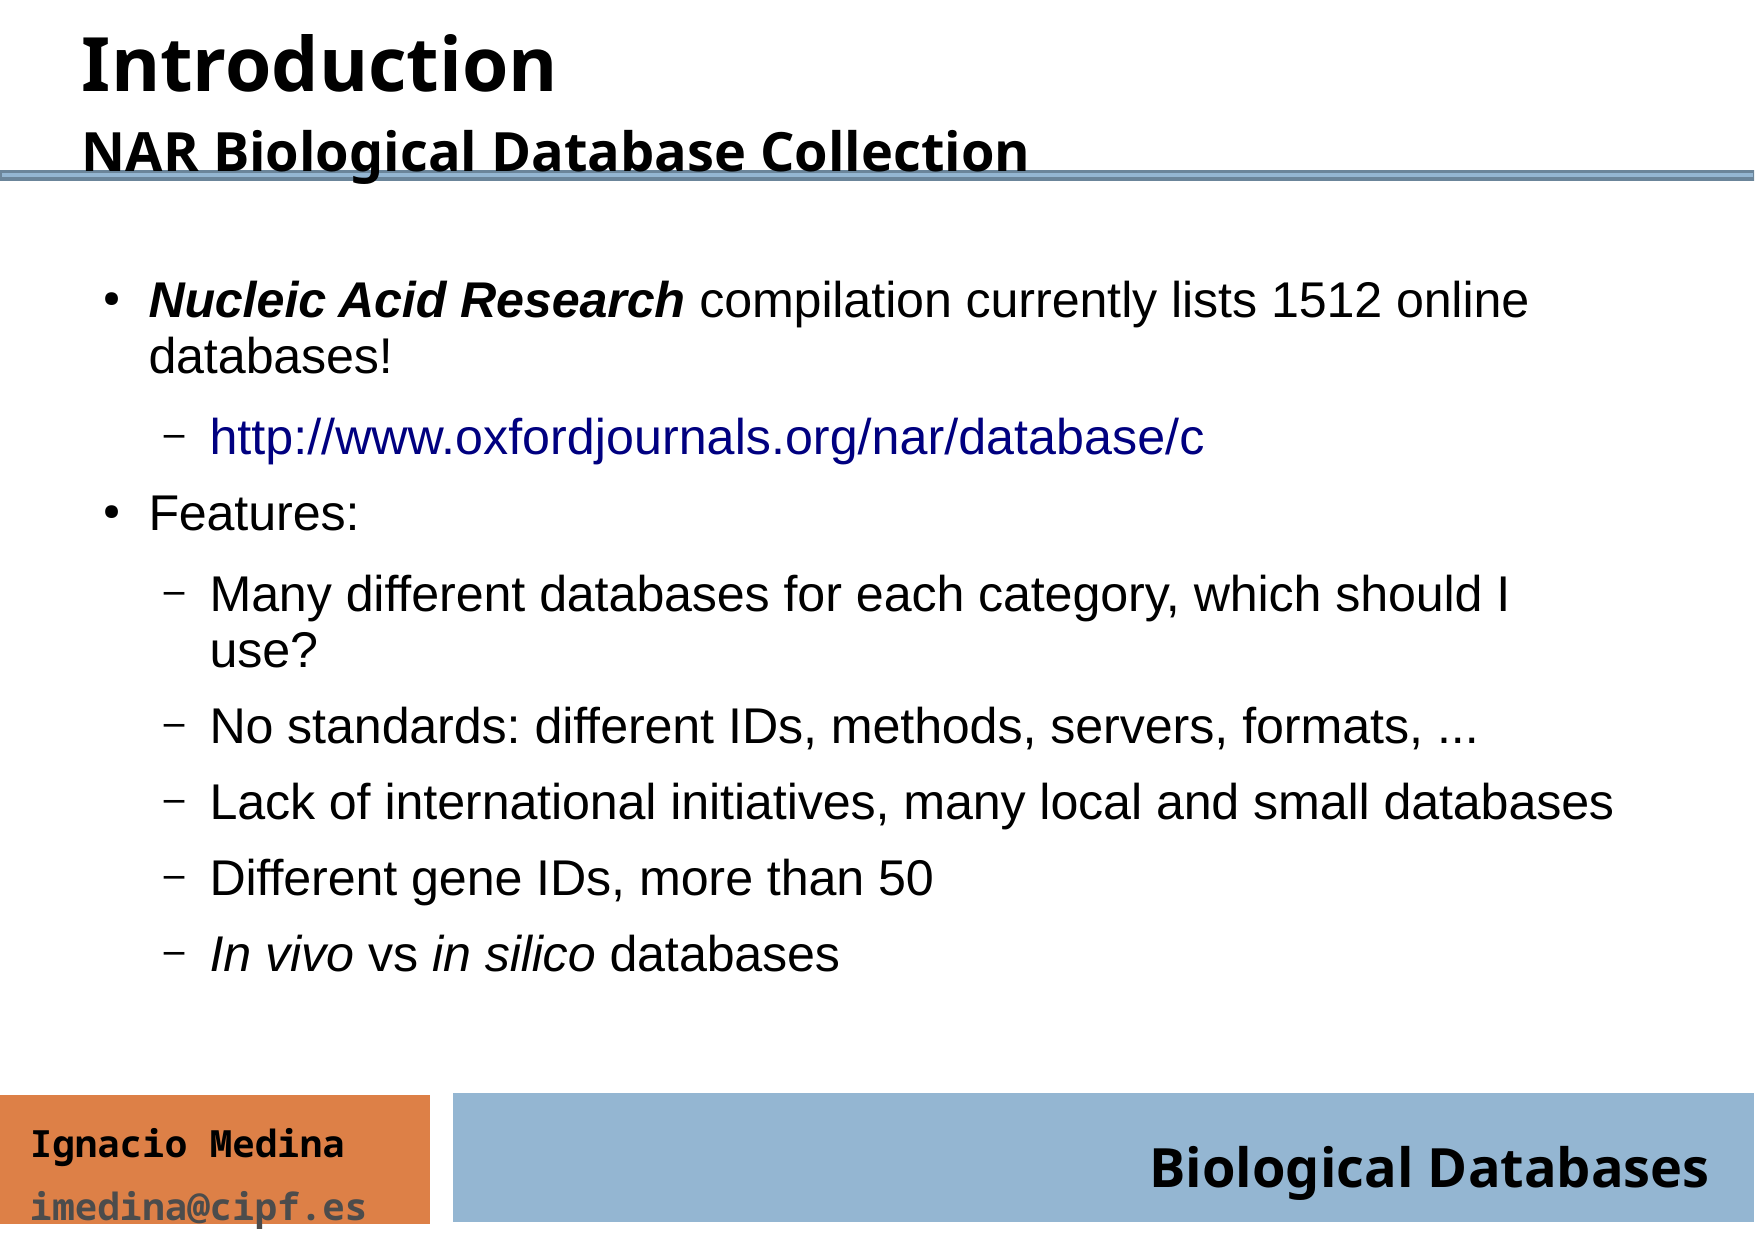

Introduction
NAR Biological Database Collection
# Nucleic Acid Research compilation currently lists 1512 online databases!
http://www.oxfordjournals.org/nar/database/c
Features:
Many different databases for each category, which should I use?
No standards: different IDs, methods, servers, formats, ...
Lack of international initiatives, many local and small databases
Different gene IDs, more than 50
In vivo vs in silico databases
Ignacio Medina
imedina@cipf.es
Biological Databases